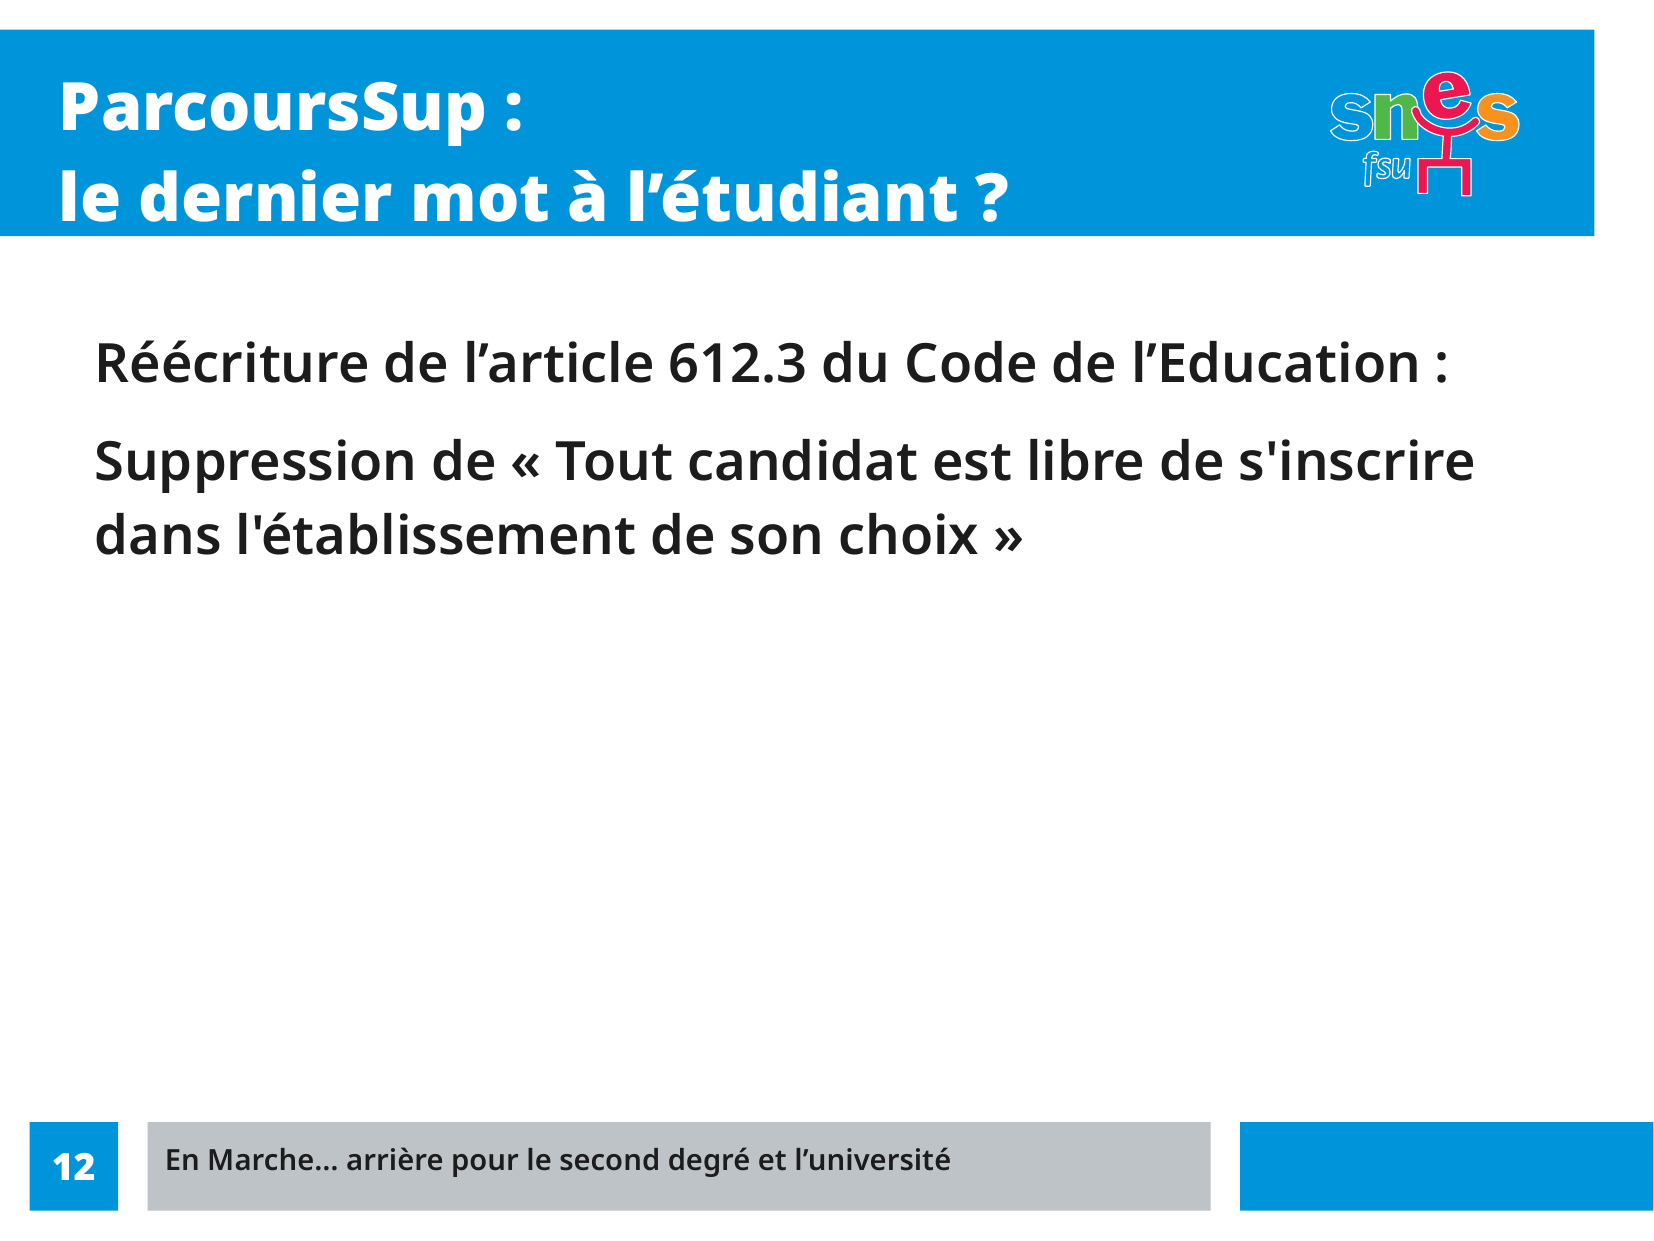

# ParcoursSup : le dernier mot à l’étudiant ?
Réécriture de l’article 612.3 du Code de l’Education :
Suppression de « Tout candidat est libre de s'inscrire dans l'établissement de son choix »
12
En Marche… arrière pour le second degré et l’université